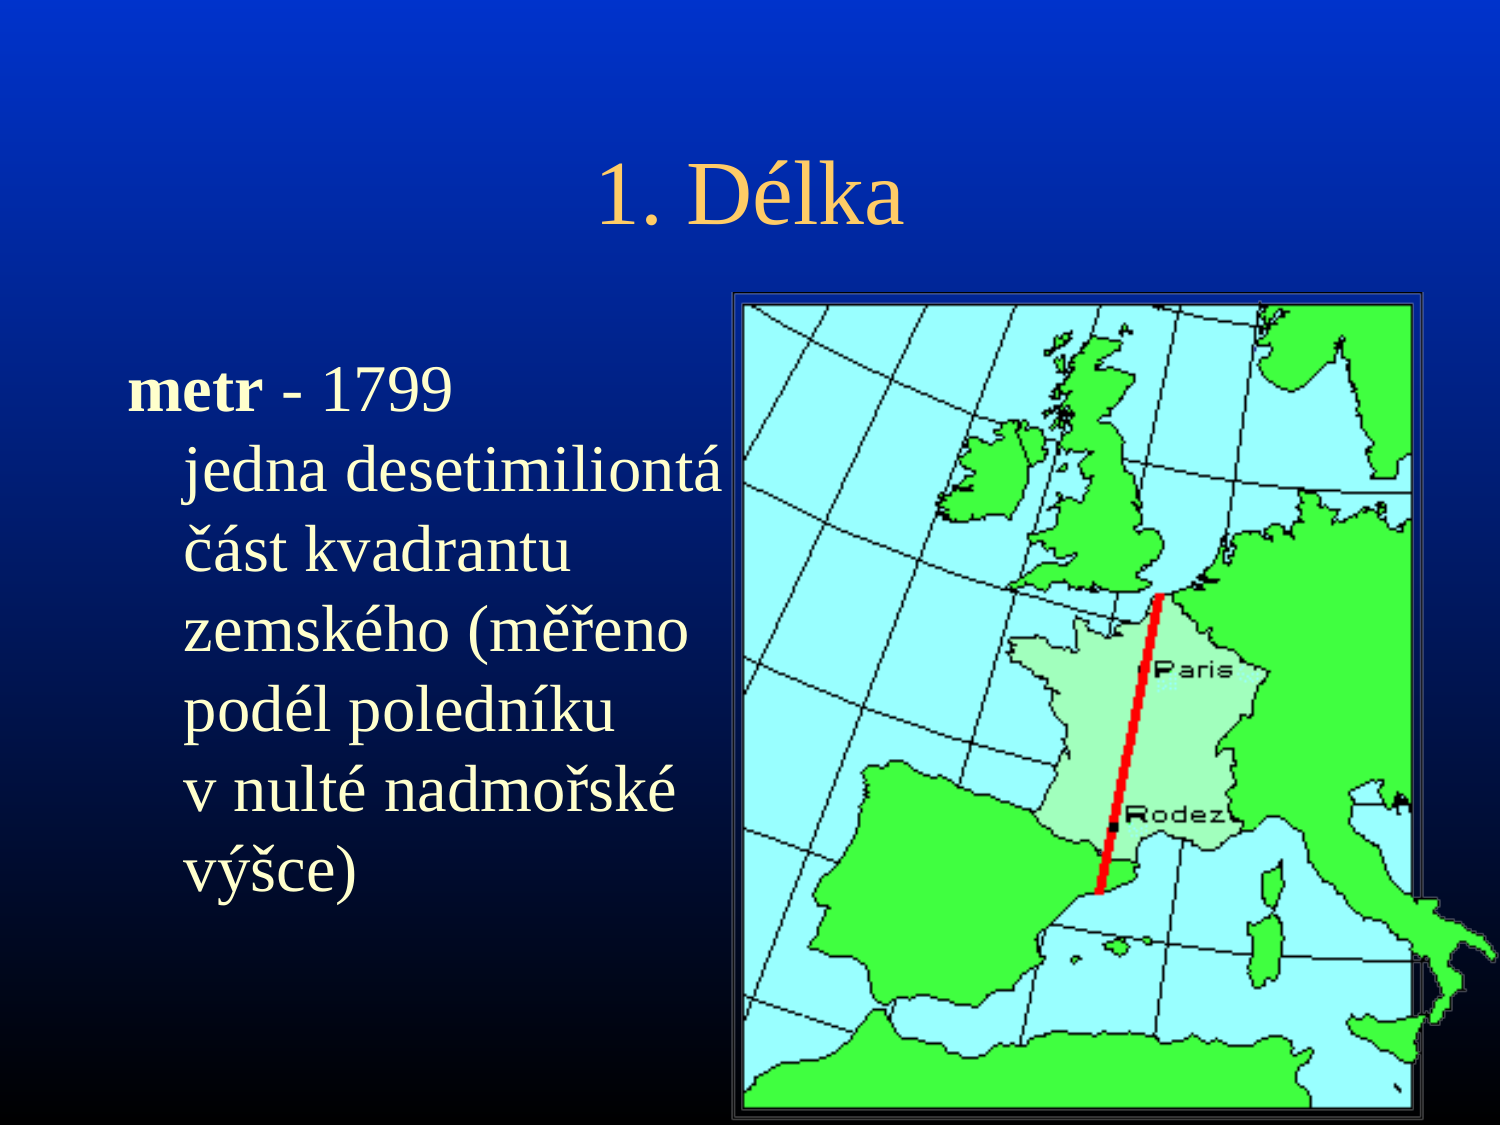

# 1. Délka
metr - 1799 jedna desetimiliontá část kvadrantu zemského (měřeno podél poledníku v nulté nadmořské výšce)
7